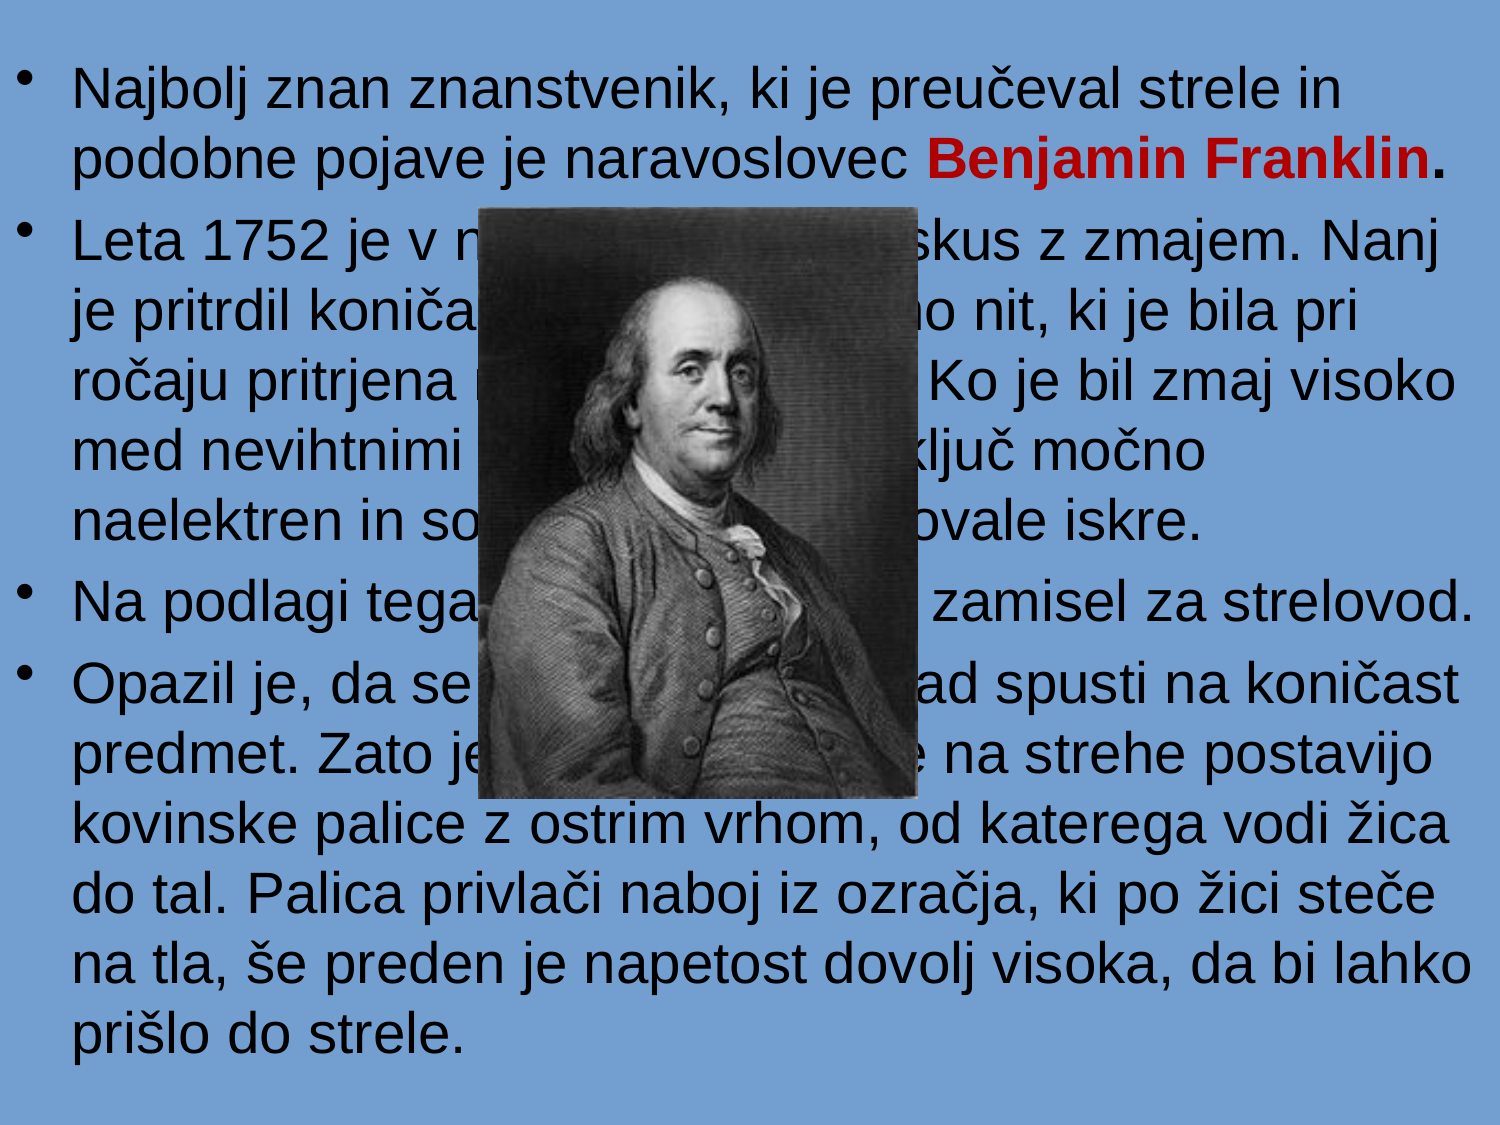

# Najbolj znan znanstvenik, ki je preučeval strele in podobne pojave je naravoslovec Benjamin Franklin.
Leta 1752 je v nevihti izvedel poskus z zmajem. Nanj je pritrdil koničasto žico ter svileno nit, ki je bila pri ročaju pritrjena na kovinski ključ. Ko je bil zmaj visoko med nevihtnimi oblaki, je postal ključ močno naelektren in so z njega preskakovale iskre.
Na podlagi tega poskusa je dobil zamisel za strelovod.
Opazil je, da se električni naboj rad spusti na koničast predmet. Zato je predlagal, da se na strehe postavijo kovinske palice z ostrim vrhom, od katerega vodi žica do tal. Palica privlači naboj iz ozračja, ki po žici steče na tla, še preden je napetost dovolj visoka, da bi lahko prišlo do strele.